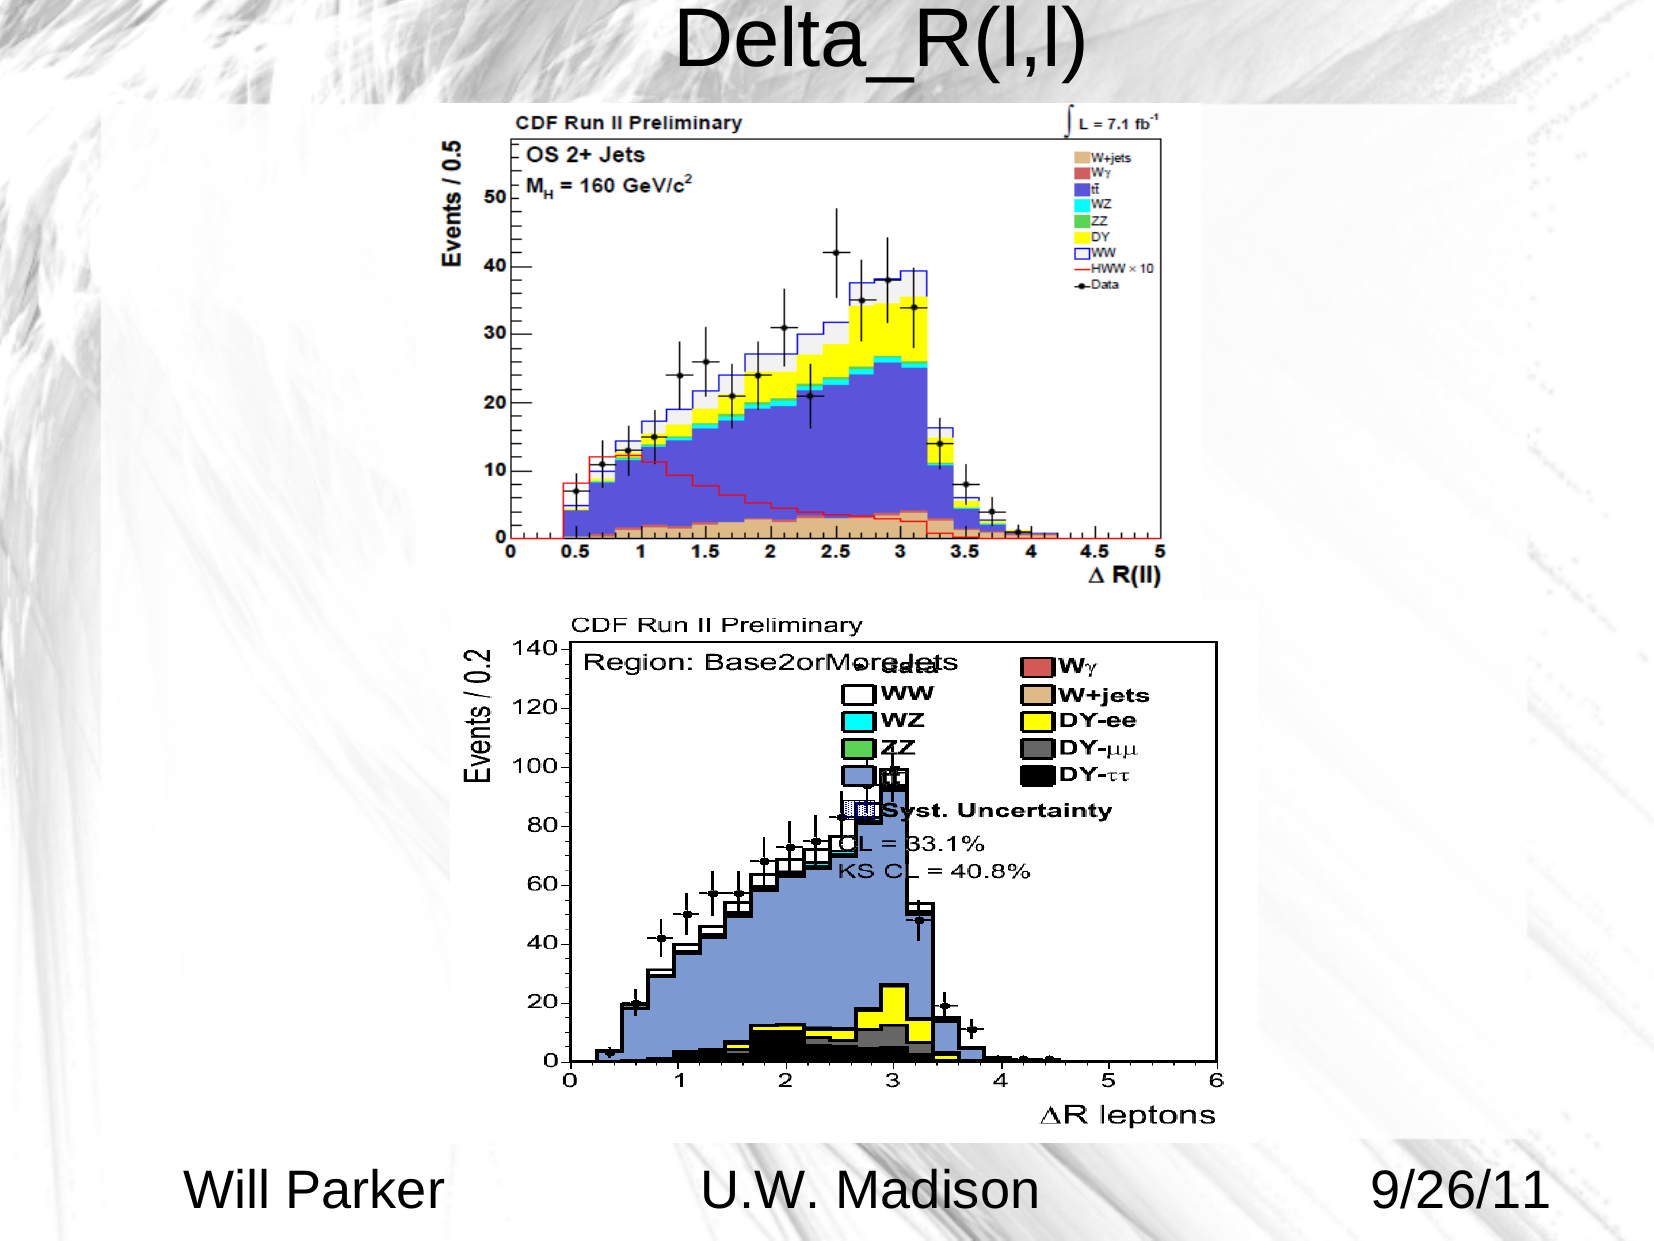

# Delta_R(l,l)
Will Parker U.W. Madison 9/26/11